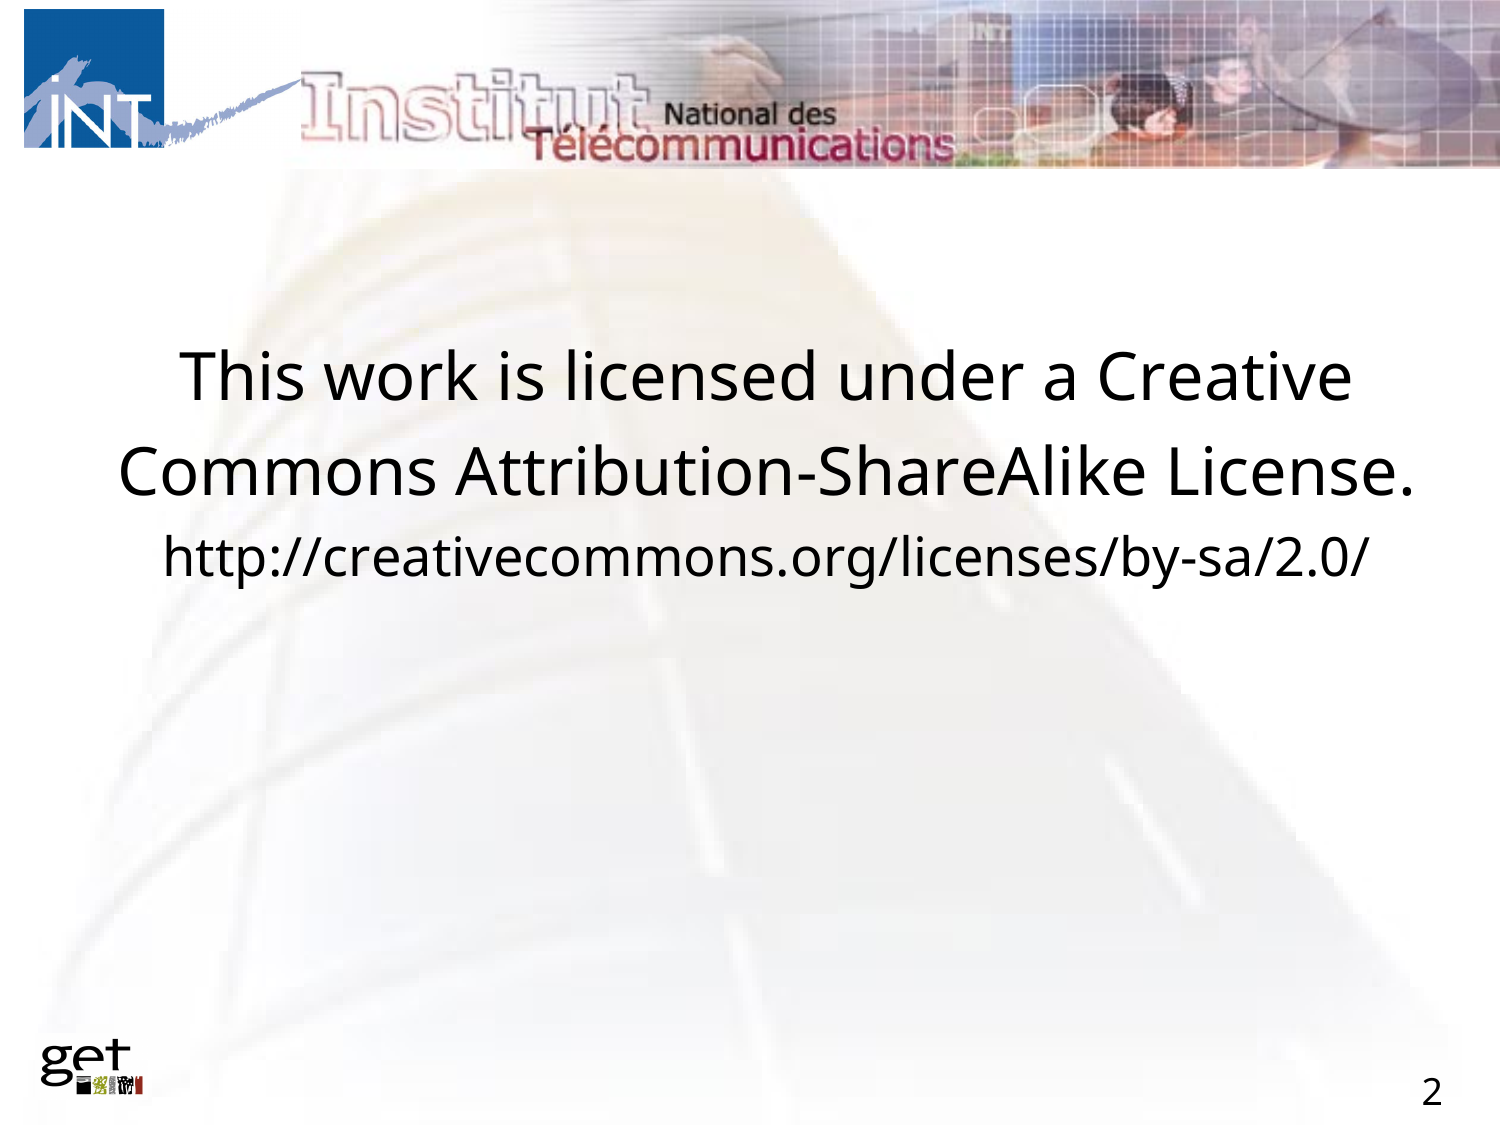

This work is licensed under a Creative Commons Attribution-ShareAlike License.
http://creativecommons.org/licenses/by-sa/2.0/